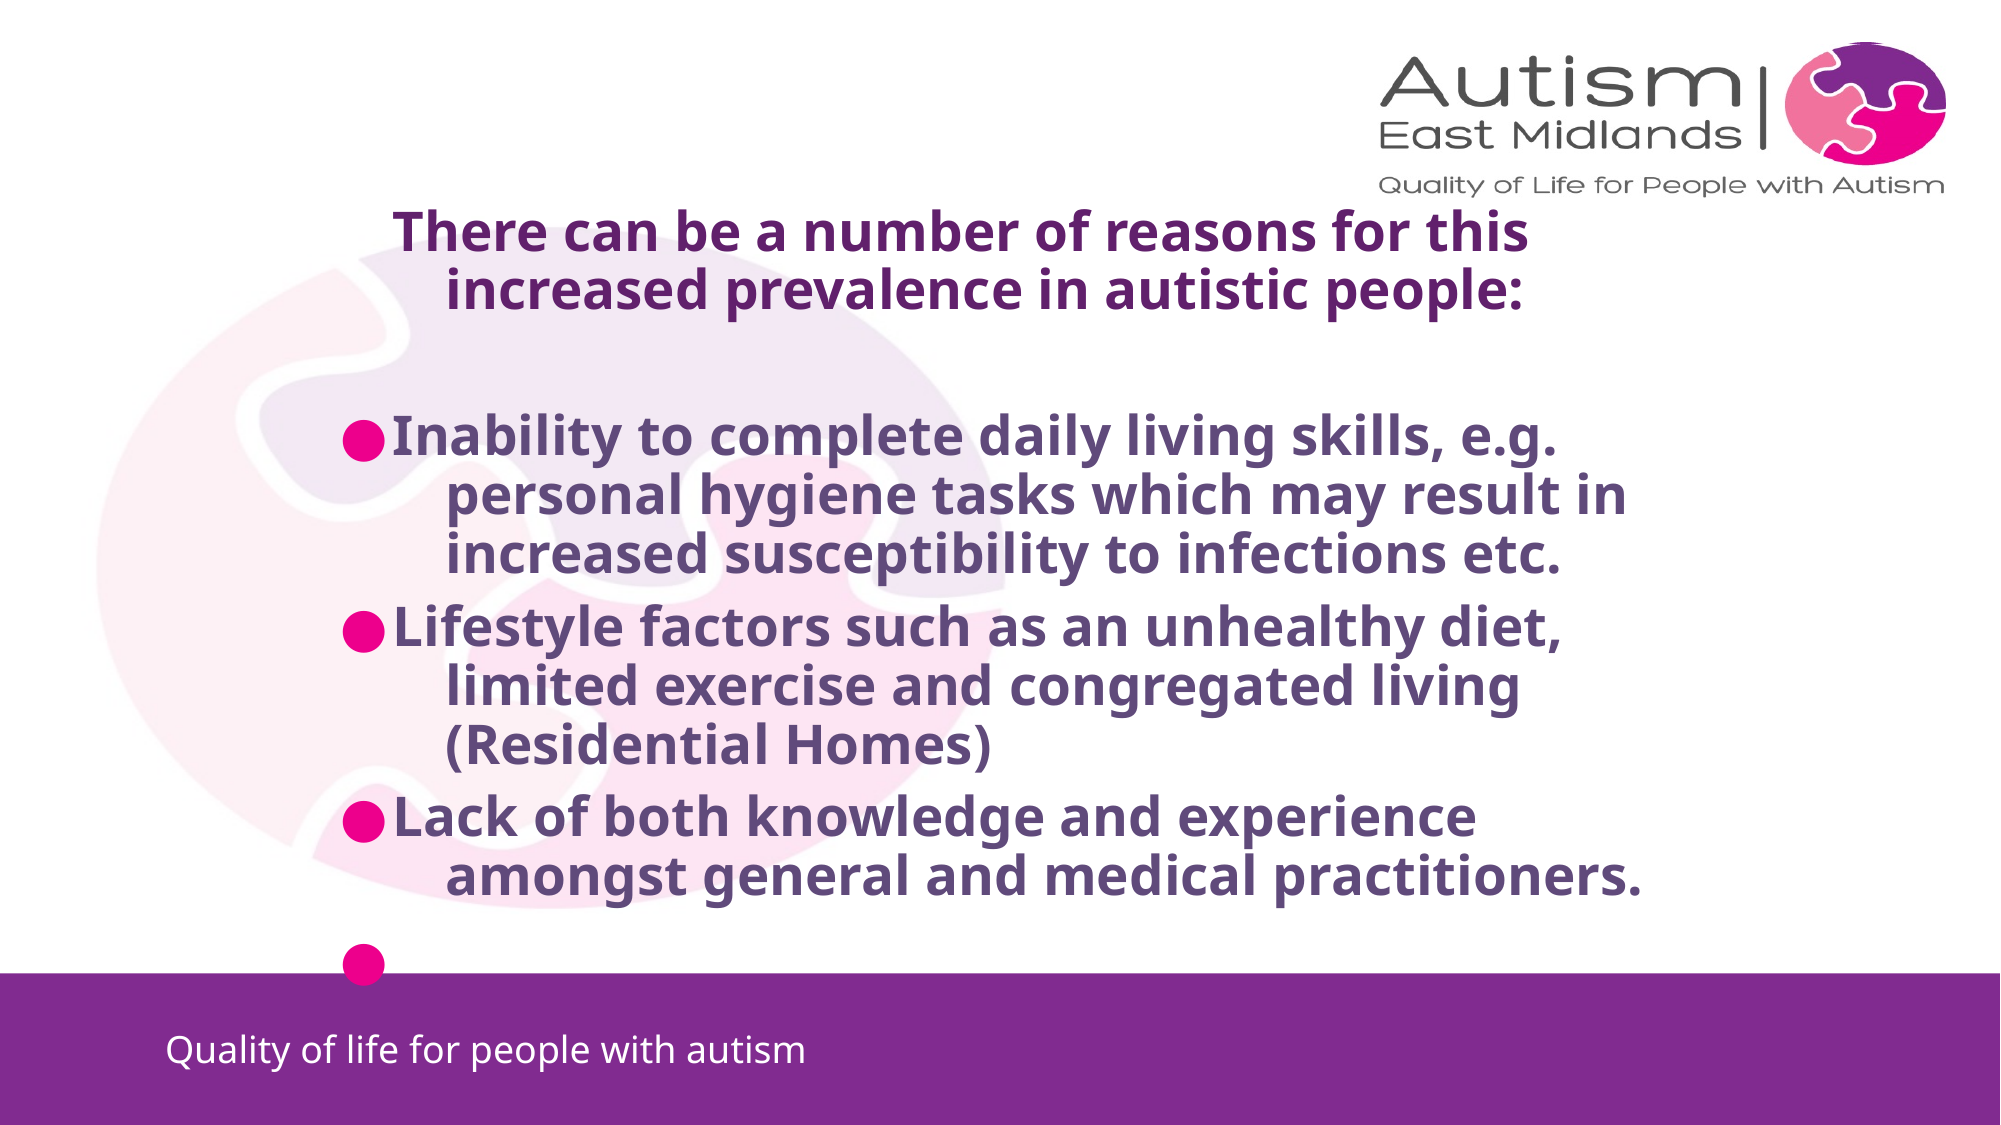

# There can be a number of reasons for this increased prevalence in autistic people:
Inability to complete daily living skills, e.g. personal hygiene tasks which may result in increased susceptibility to infections etc.
Lifestyle factors such as an unhealthy diet, limited exercise and congregated living (Residential Homes)
Lack of both knowledge and experience amongst general and medical practitioners.